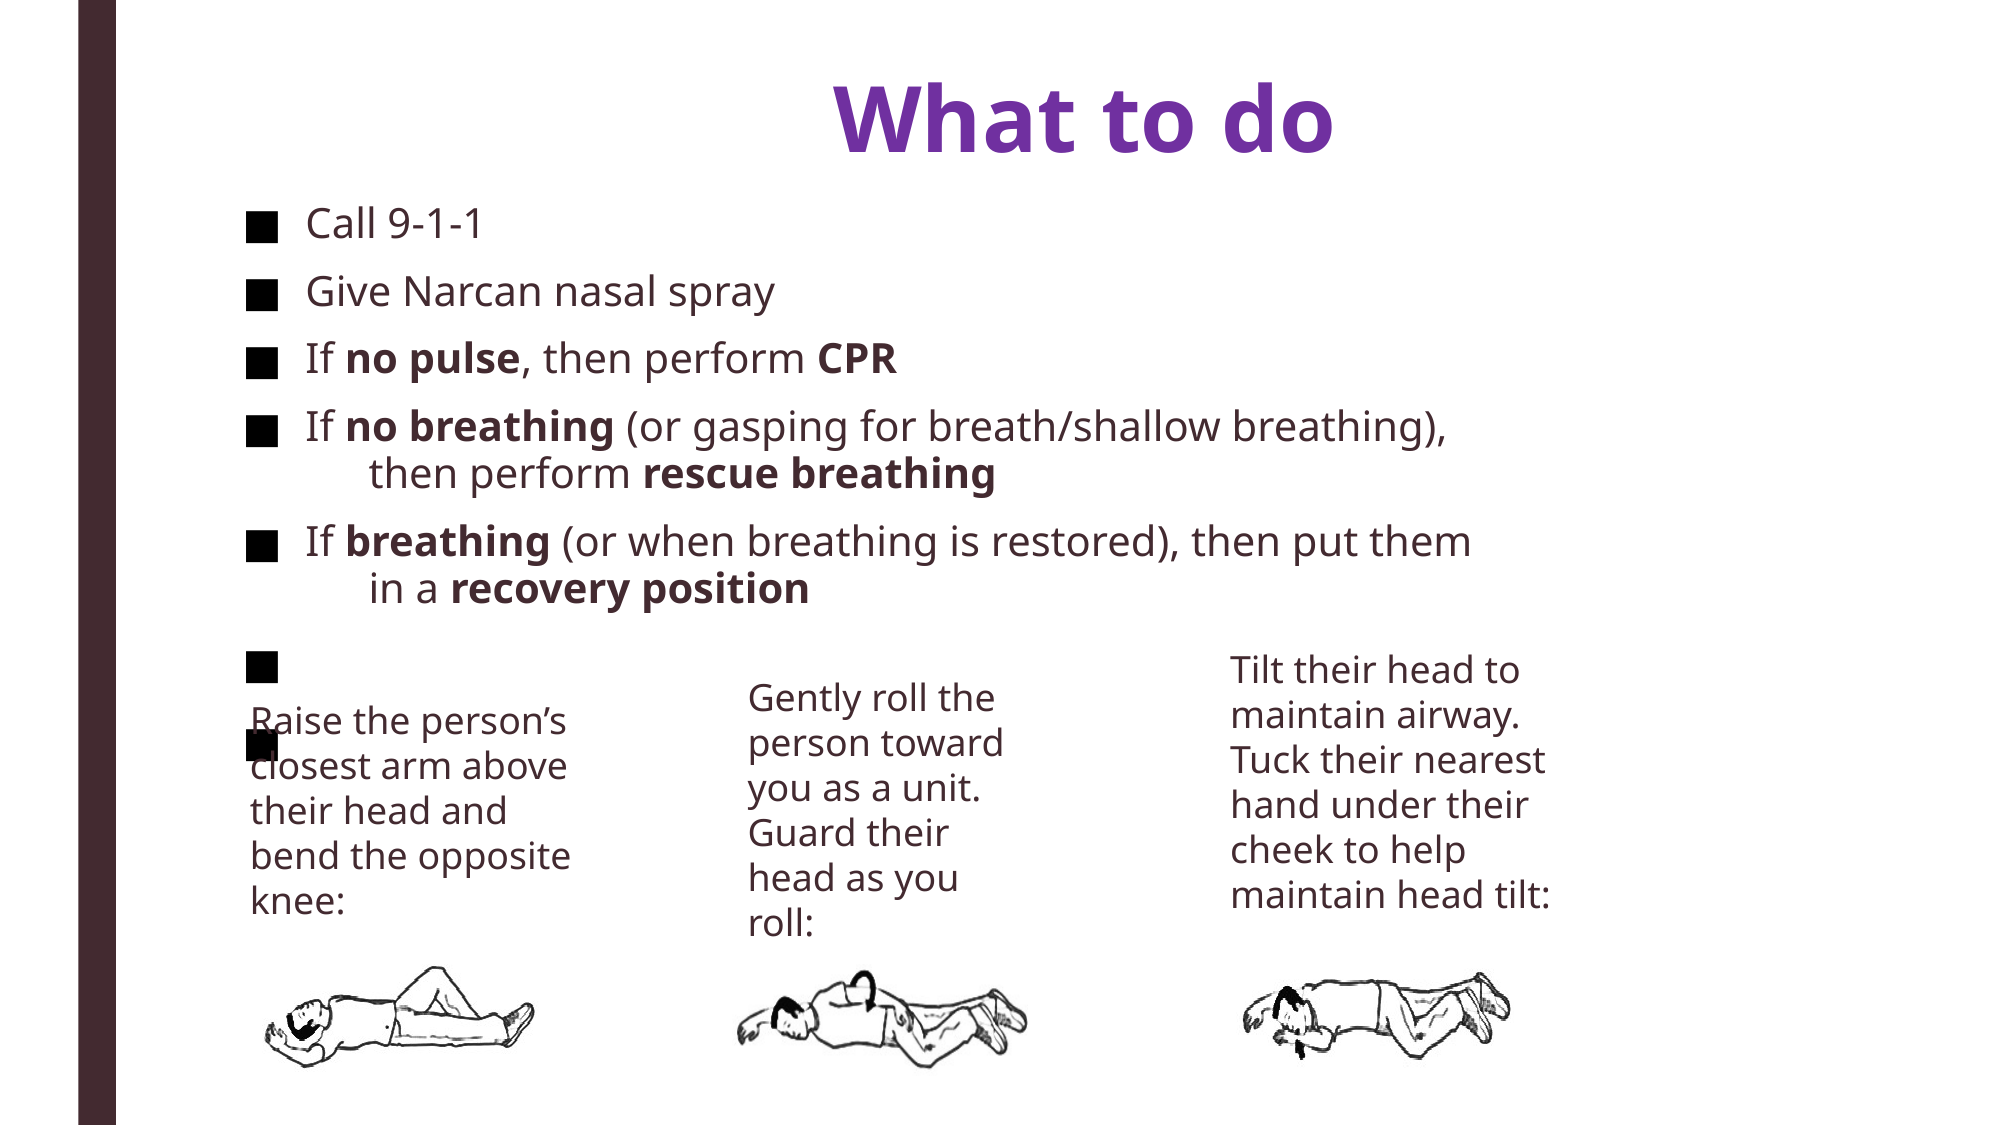

# What to do
Call 9-1-1
Give Narcan nasal spray
If no pulse, then perform CPR
If no breathing (or gasping for breath/shallow breathing), then perform rescue breathing
If breathing (or when breathing is restored), then put them in a recovery position
Tilt their head to maintain airway. Tuck their nearest hand under their cheek to help maintain head tilt:
Gently roll the person toward you as a unit. Guard their head as you roll:
Raise the person’s closest arm above their head and bend the opposite knee: